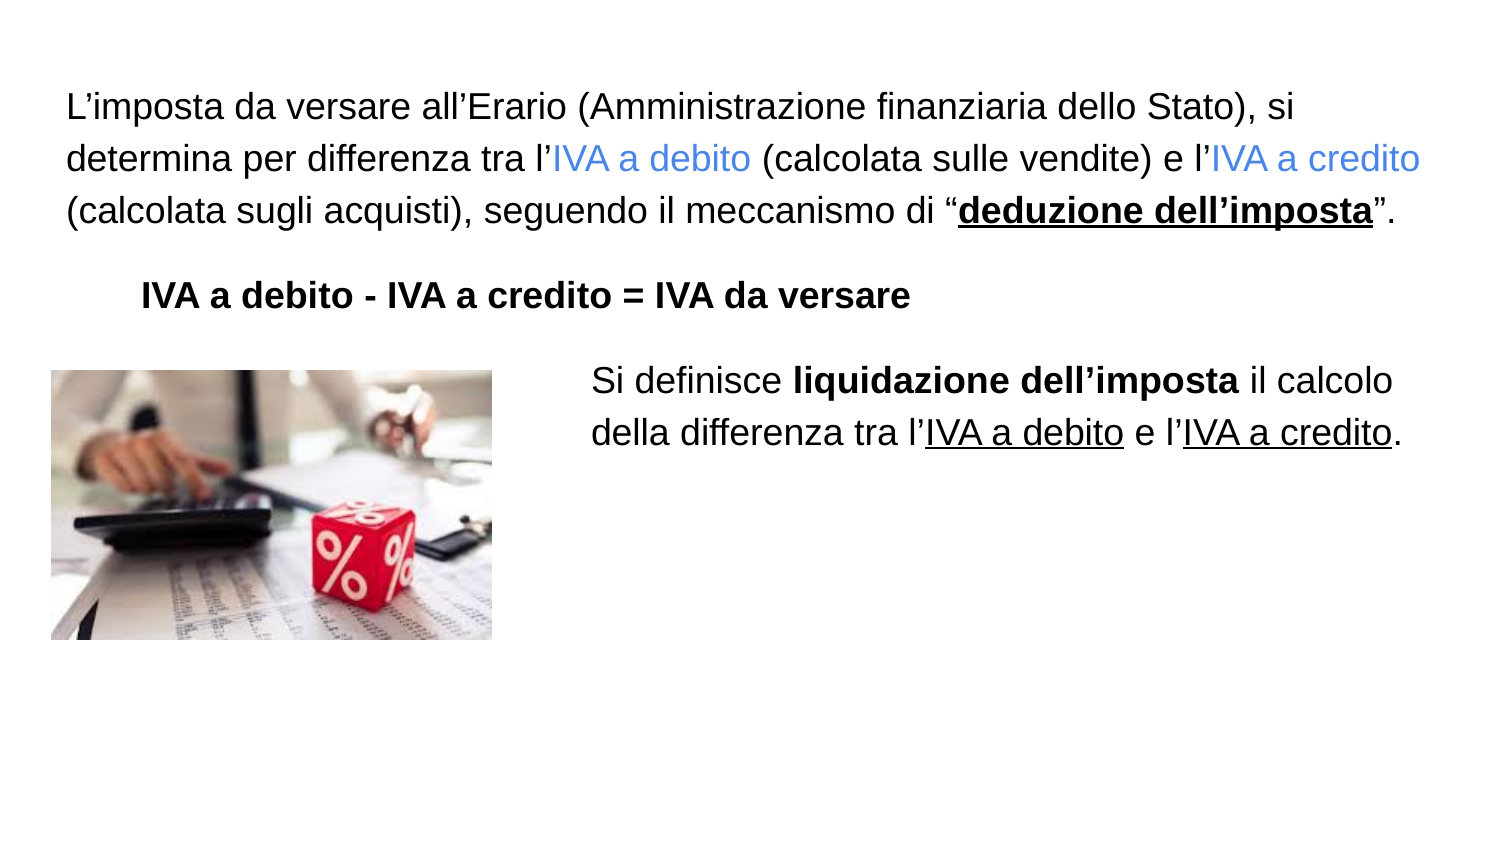

# L’imposta da versare all’Erario (Amministrazione finanziaria dello Stato), si determina per differenza tra l’IVA a debito (calcolata sulle vendite) e l’IVA a credito (calcolata sugli acquisti), seguendo il meccanismo di “deduzione dell’imposta”.
IVA a debito - IVA a credito = IVA da versare
Si definisce liquidazione dell’imposta il calcolo della differenza tra l’IVA a debito e l’IVA a credito.